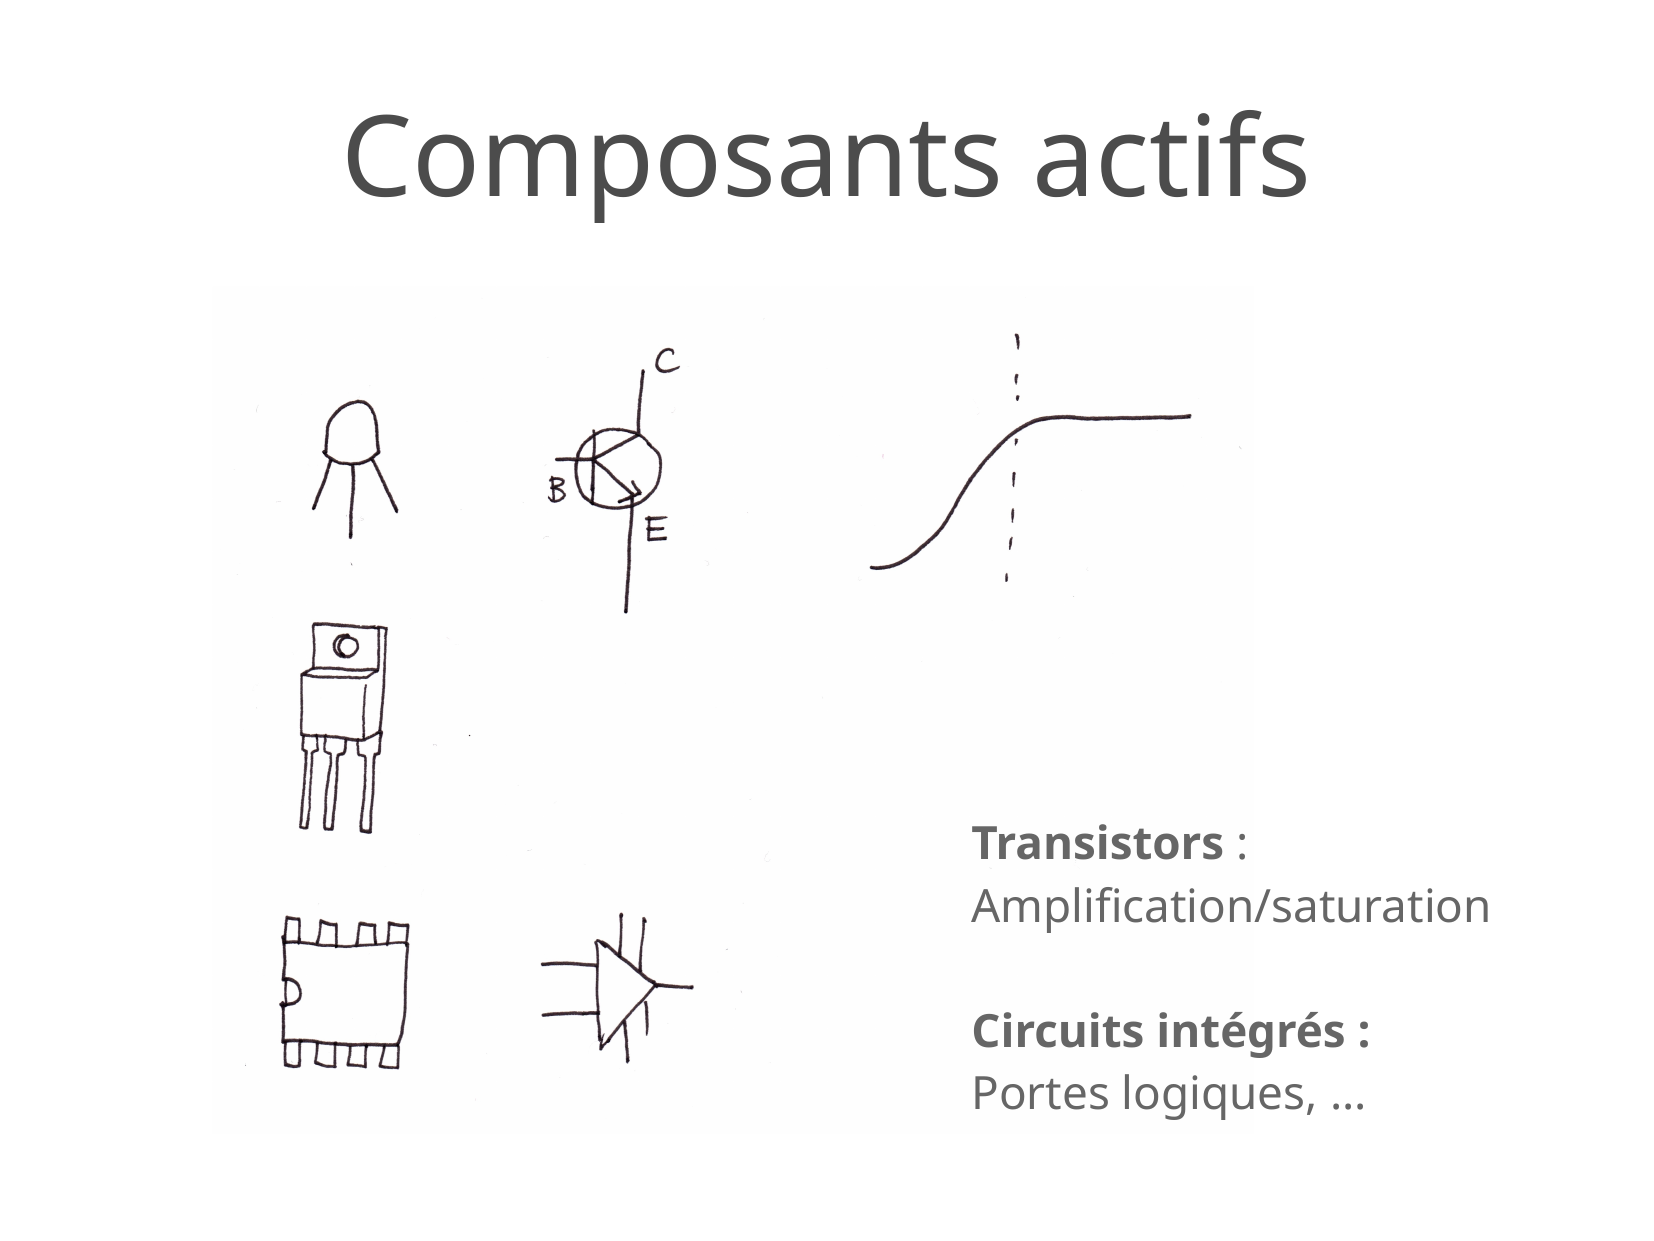

# Composants actifs
Transistors :
Amplification/saturation
Circuits intégrés :
Portes logiques, ...